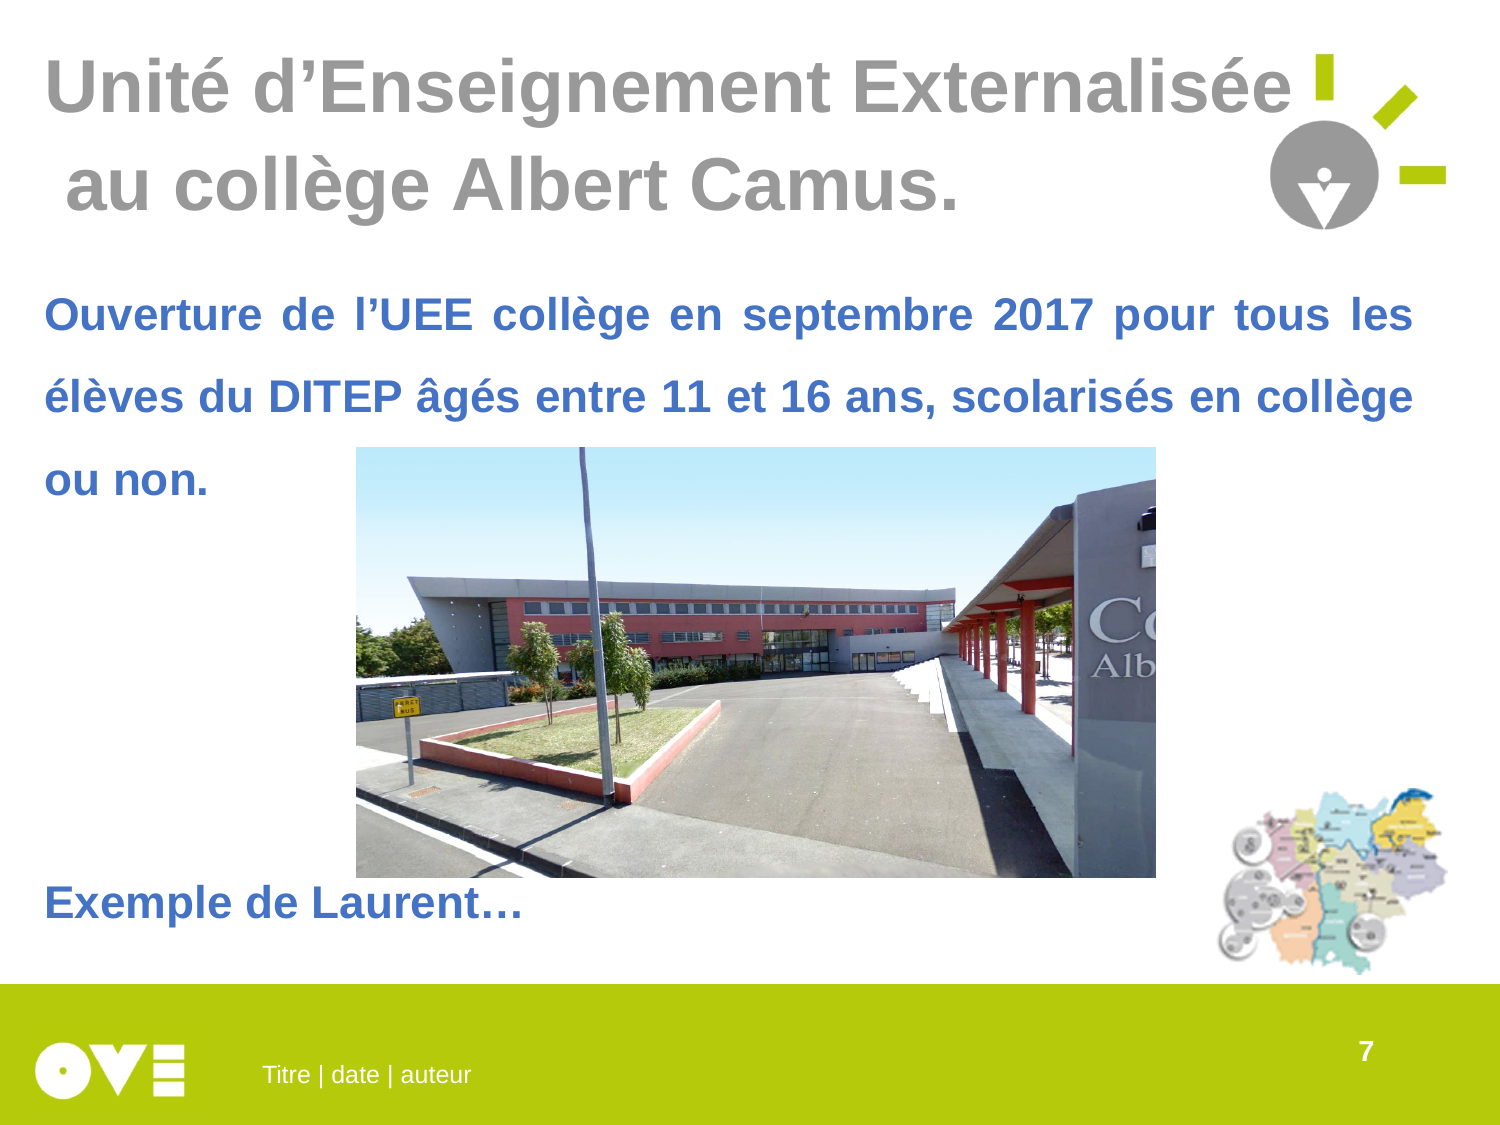

Unité d’Enseignement Externalisée
 au collège Albert Camus.
Ouverture de l’UEE collège en septembre 2017 pour tous les élèves du DITEP âgés entre 11 et 16 ans, scolarisés en collège ou non.
Exemple de Laurent…